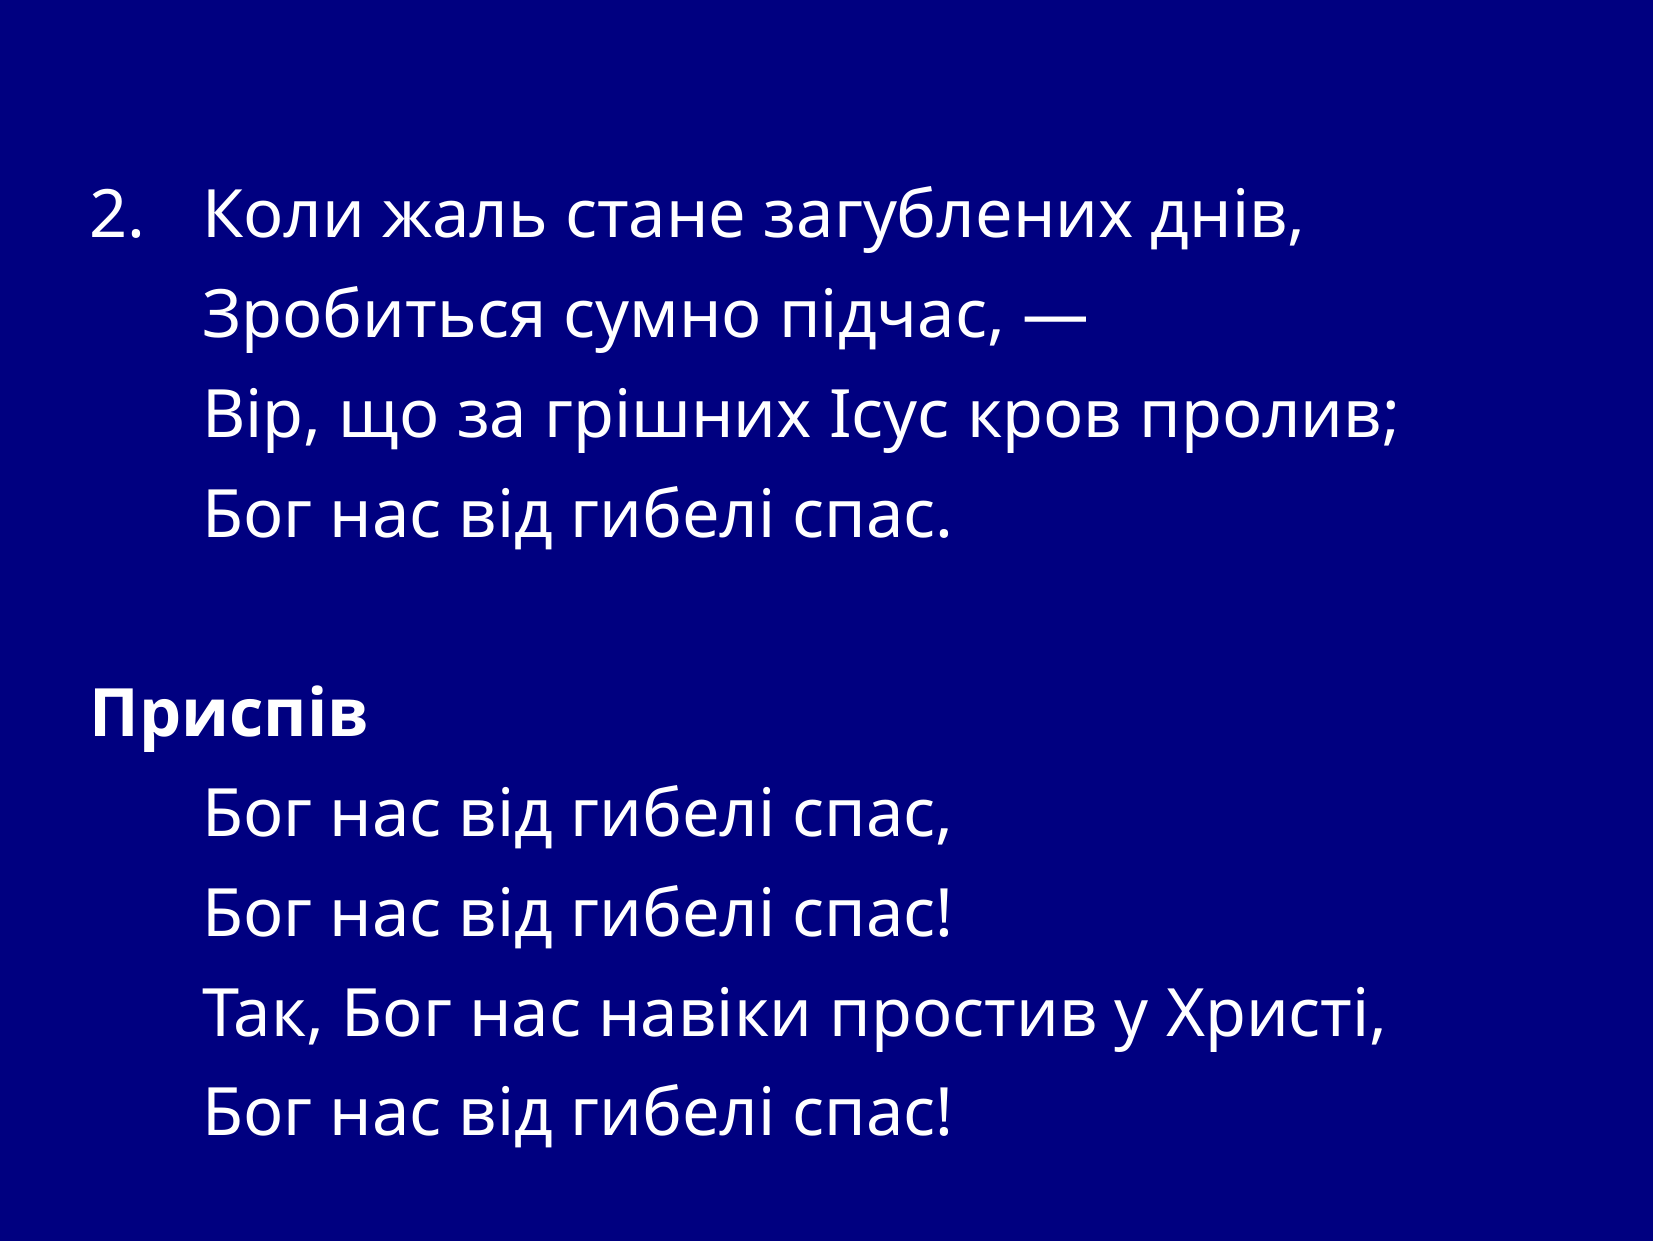

2.	Коли жаль стане загублених днів,
	Зробиться сумно підчас, ―
	Вір, що за грішних Ісус кров пролив;
	Бог нас від гибелі спас.
Приспів
	Бог нас від гибелі спас,
	Бог нас від гибелі спас!
	Так, Бог нас навіки простив у Христі,
	Бог нас від гибелі спас!